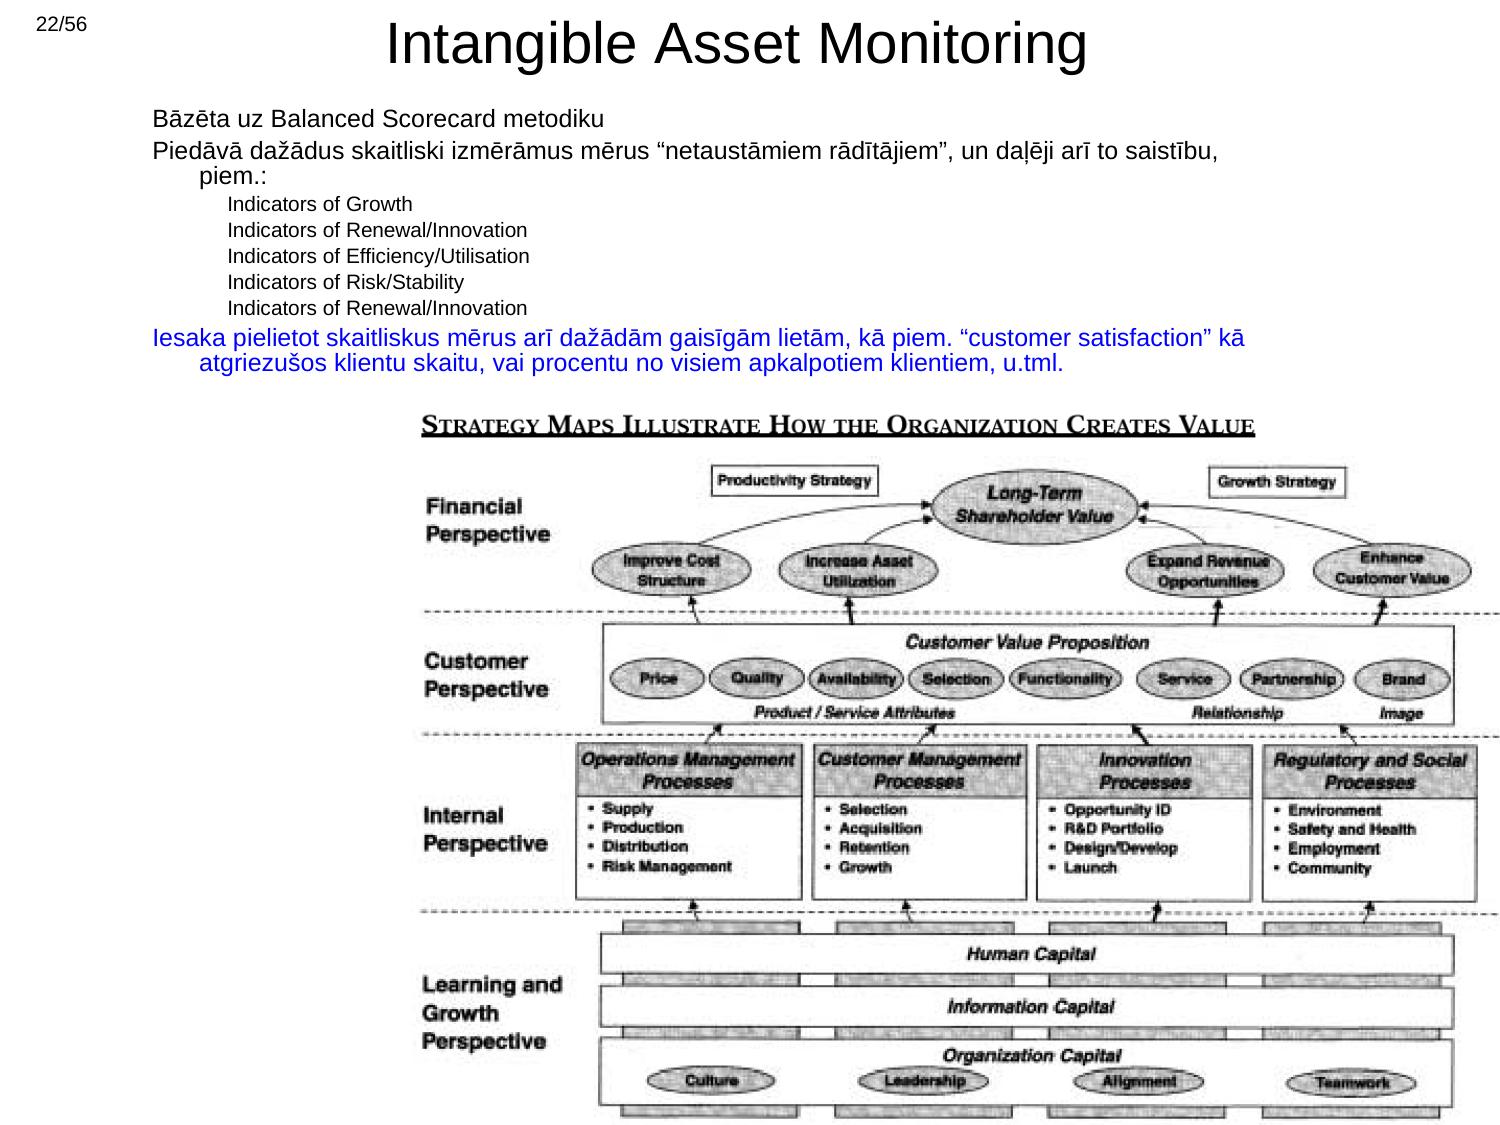

# Intangible Asset Monitoring
22
Bāzēta uz Balanced Scorecard metodiku
Piedāvā dažādus skaitliski izmērāmus mērus “netaustāmiem rādītājiem”, un daļēji arī to saistību, piem.:
Indicators of Growth
Indicators of Renewal/Innovation
Indicators of Efficiency/Utilisation
Indicators of Risk/Stability
Indicators of Renewal/Innovation
Iesaka pielietot skaitliskus mērus arī dažādām gaisīgām lietām, kā piem. “customer satisfaction” kā atgriezušos klientu skaitu, vai procentu no visiem apkalpotiem klientiem, u.tml.